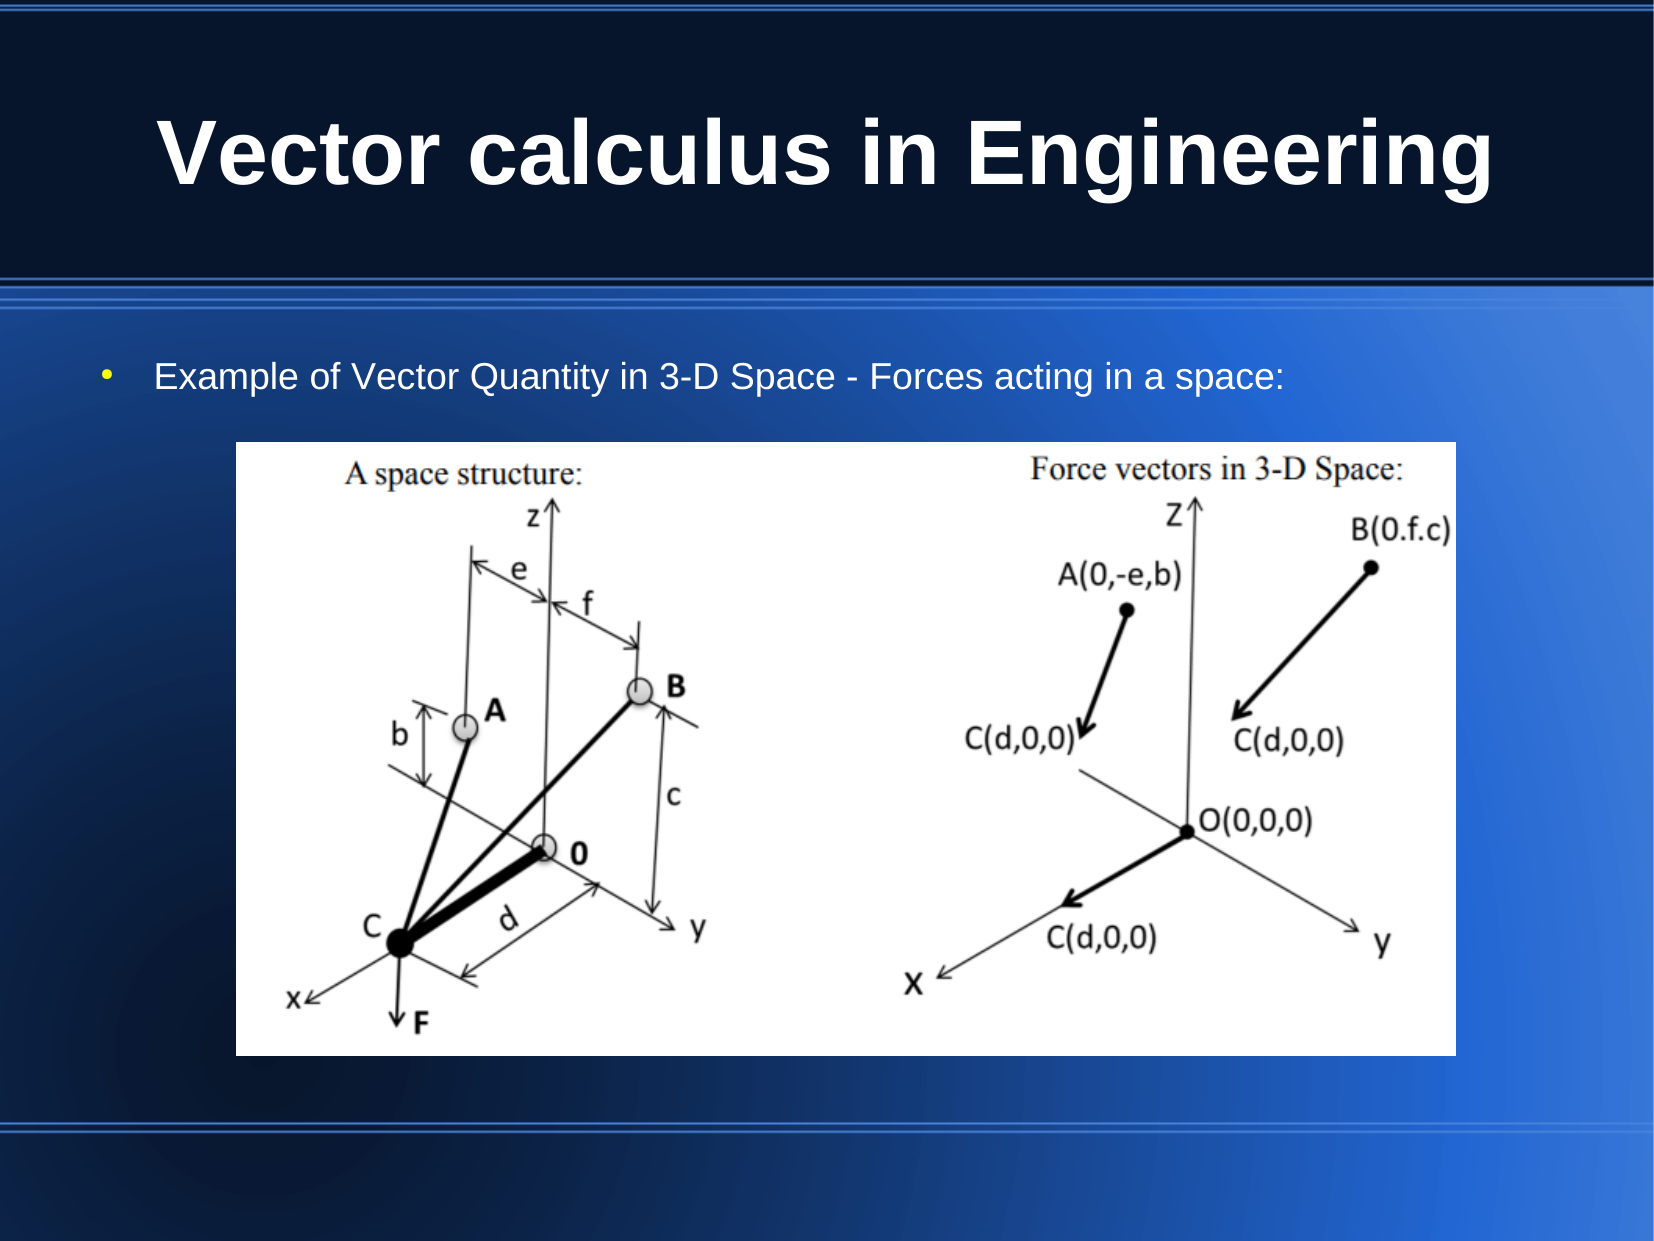

# Vector calculus in Engineering
Example of Vector Quantity in 3-D Space - Forces acting in a space: